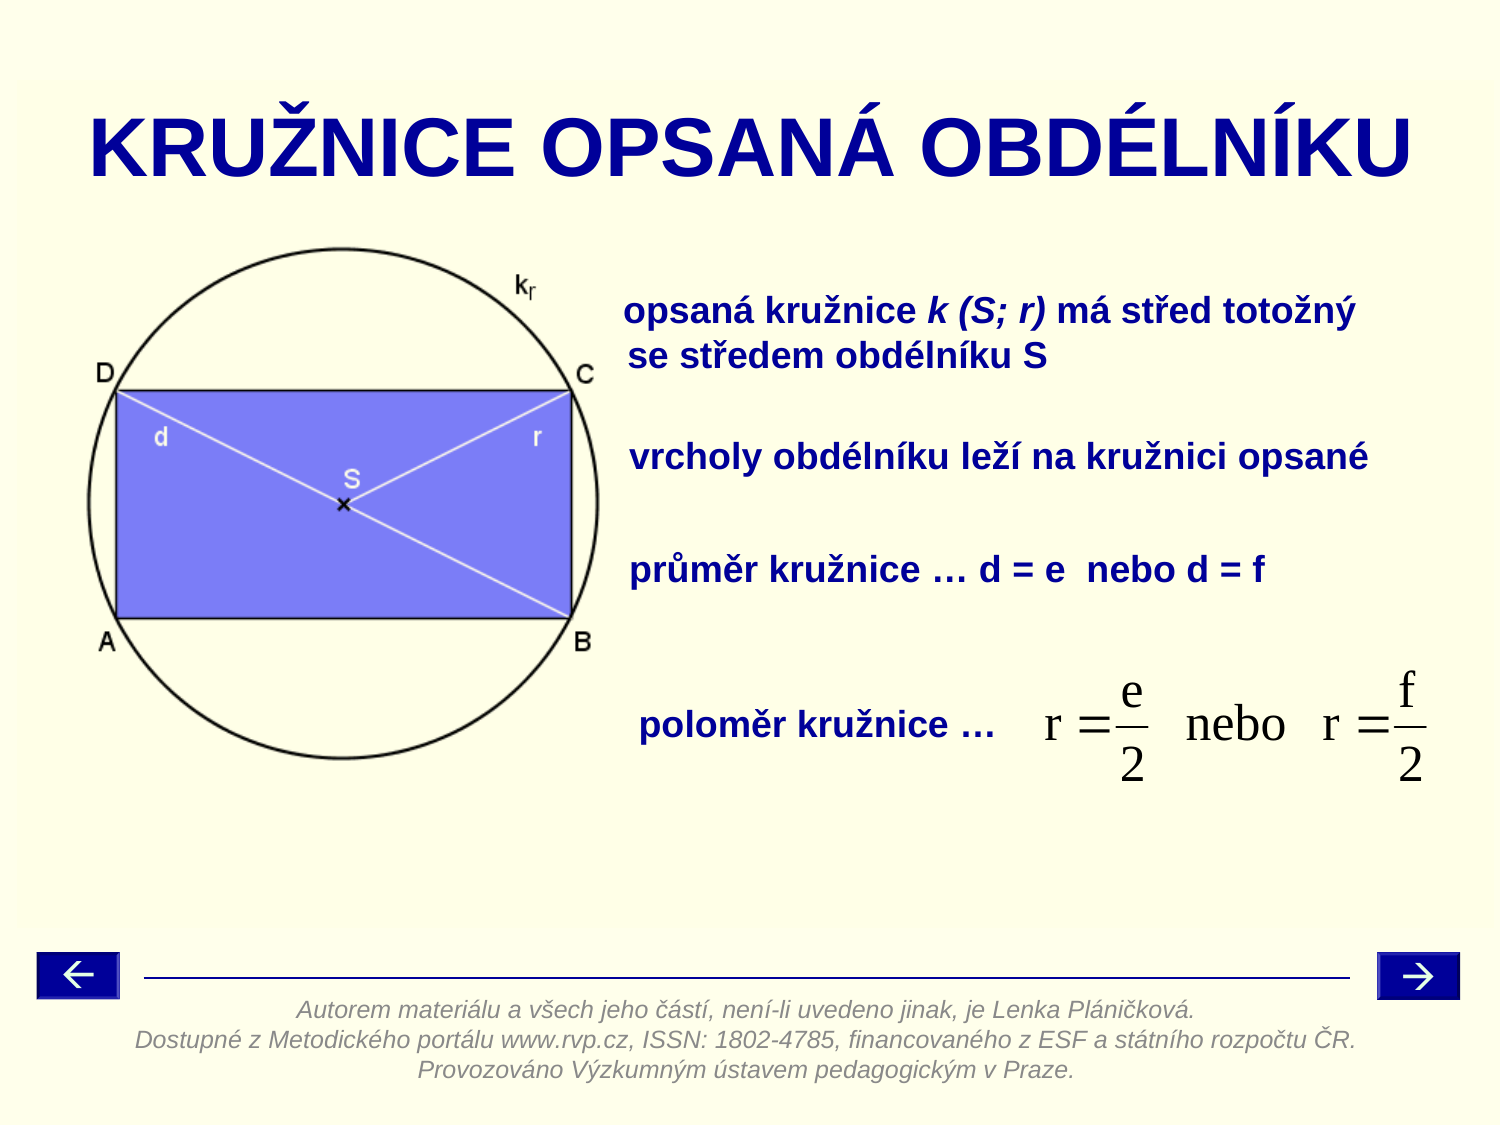

# KRUŽNICE OPSANÁ OBDÉLNÍKU
opsaná kružnice k (S; r) má střed totožný
se středem obdélníku S
vrcholy obdélníku leží na kružnici opsané
průměr kružnice … d = e nebo d = f
poloměr kružnice …


Autorem materiálu a všech jeho částí, není-li uvedeno jinak, je Lenka Pláničková.
Dostupné z Metodického portálu www.rvp.cz, ISSN: 1802-4785, financovaného z ESF a státního rozpočtu ČR.
Provozováno Výzkumným ústavem pedagogickým v Praze.